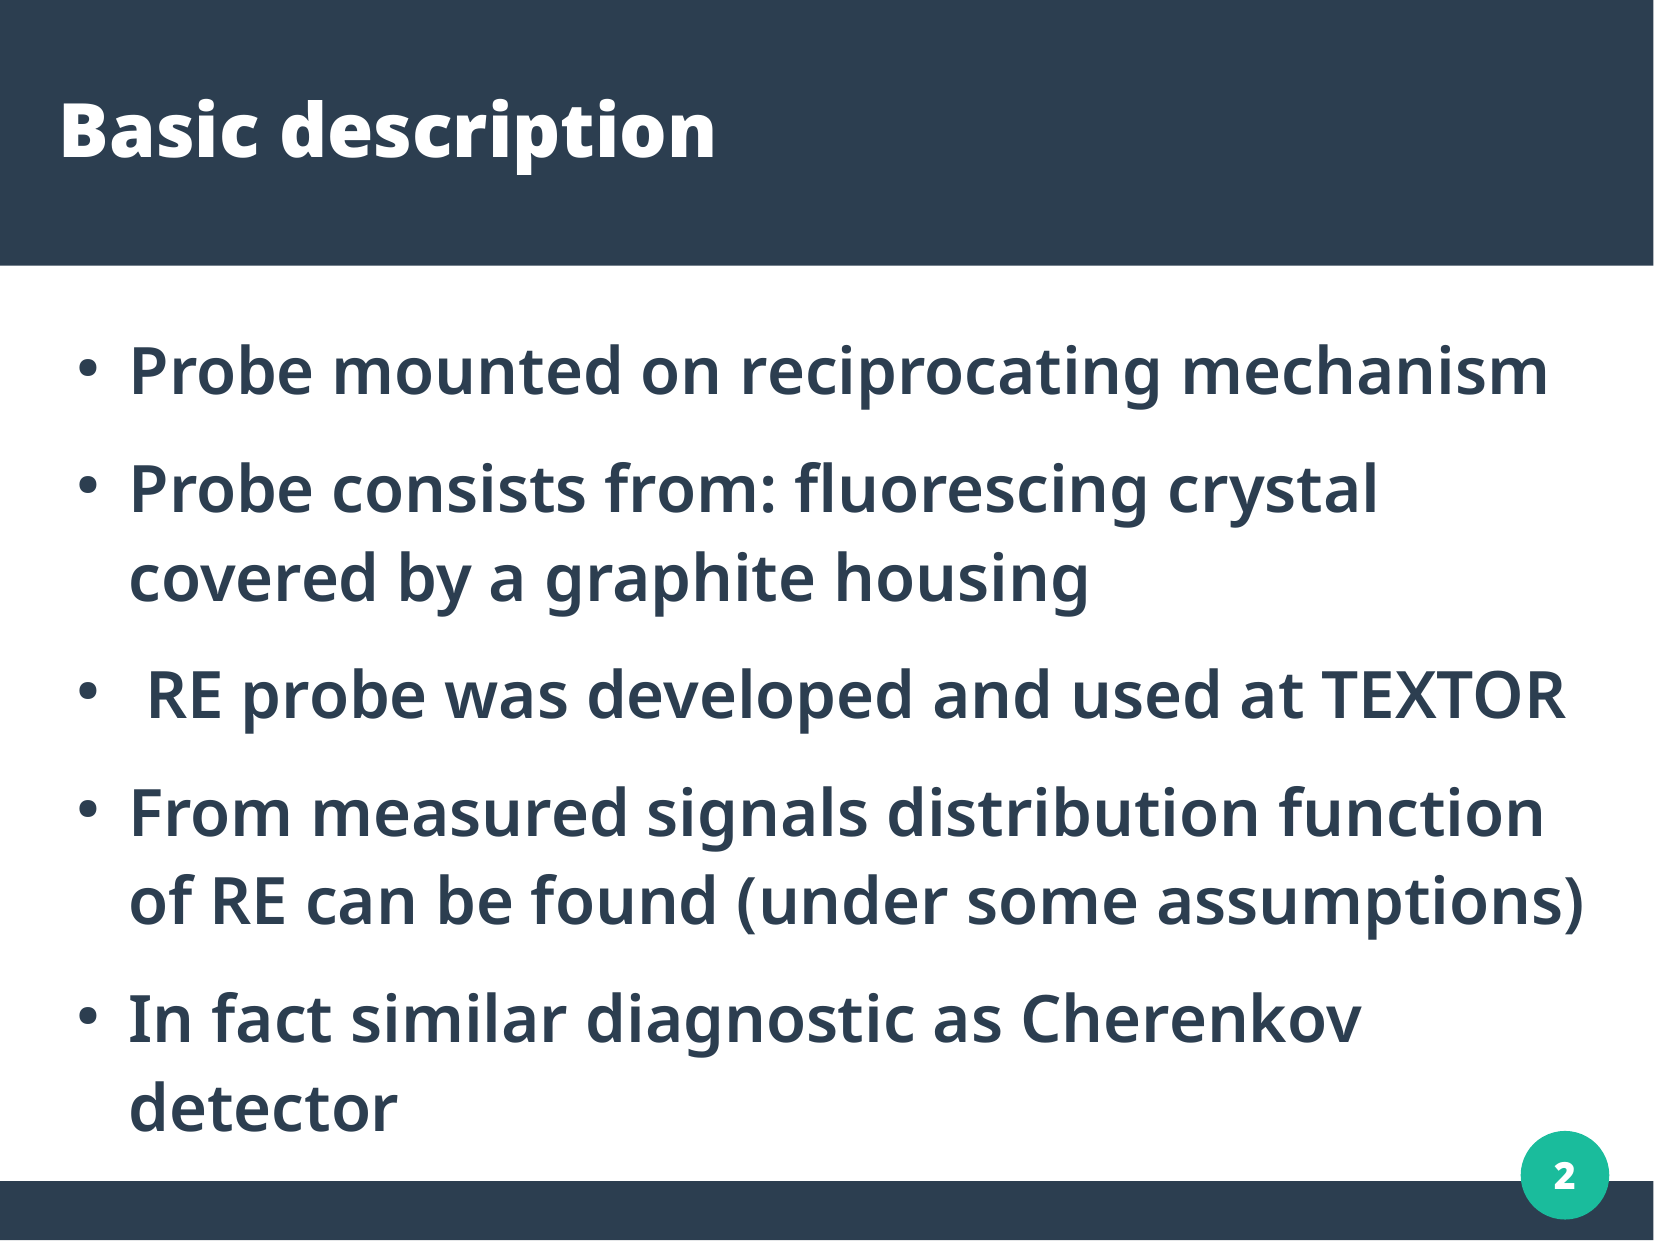

# Basic description
Probe mounted on reciprocating mechanism
Probe consists from: fluorescing crystal covered by a graphite housing
 RE probe was developed and used at TEXTOR
From measured signals distribution function of RE can be found (under some assumptions)
In fact similar diagnostic as Cherenkov detector
2